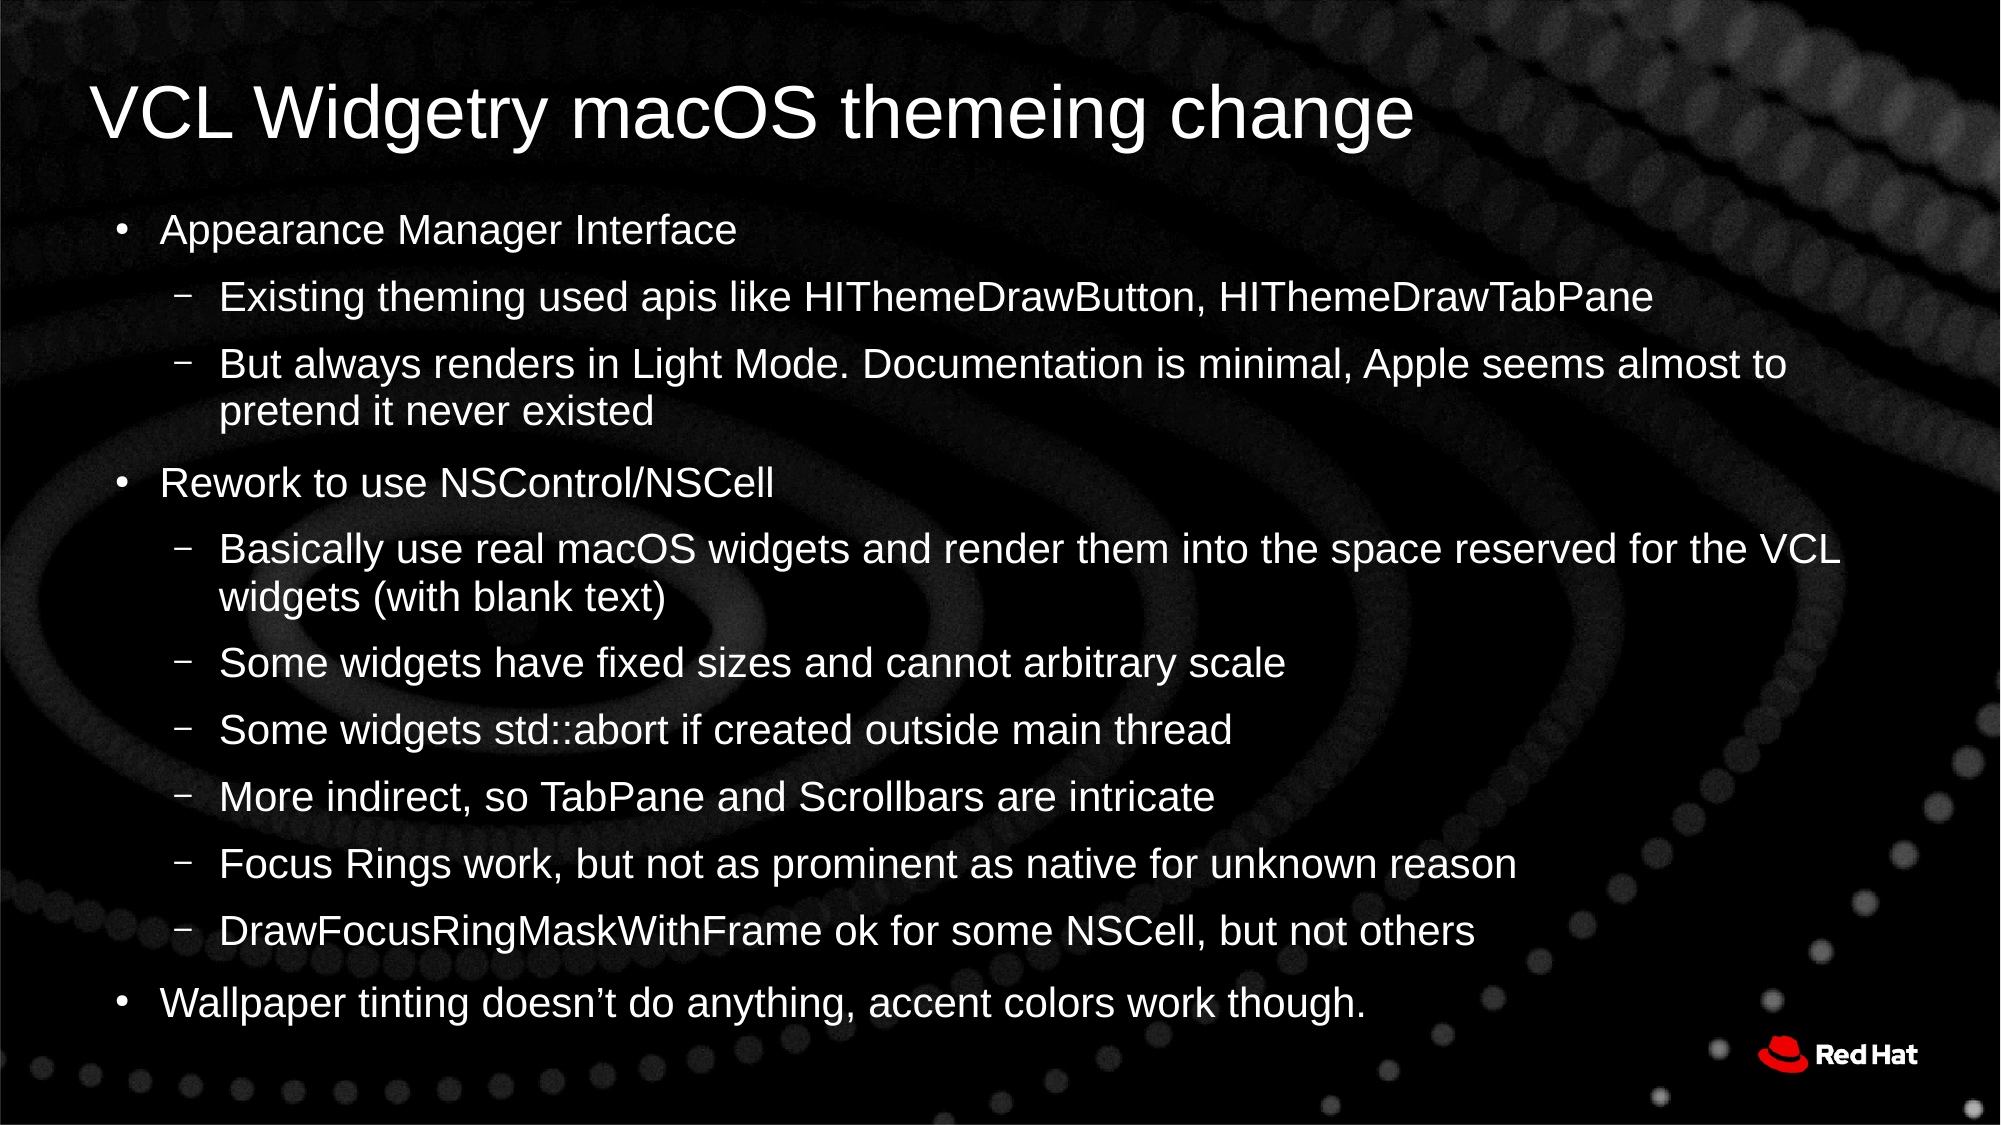

# VCL Widgetry macOS themeing change
Appearance Manager Interface
Existing theming used apis like HIThemeDrawButton, HIThemeDrawTabPane
But always renders in Light Mode. Documentation is minimal, Apple seems almost to pretend it never existed
Rework to use NSControl/NSCell
Basically use real macOS widgets and render them into the space reserved for the VCL widgets (with blank text)
Some widgets have fixed sizes and cannot arbitrary scale
Some widgets std::abort if created outside main thread
More indirect, so TabPane and Scrollbars are intricate
Focus Rings work, but not as prominent as native for unknown reason
DrawFocusRingMaskWithFrame ok for some NSCell, but not others
Wallpaper tinting doesn’t do anything, accent colors work though.